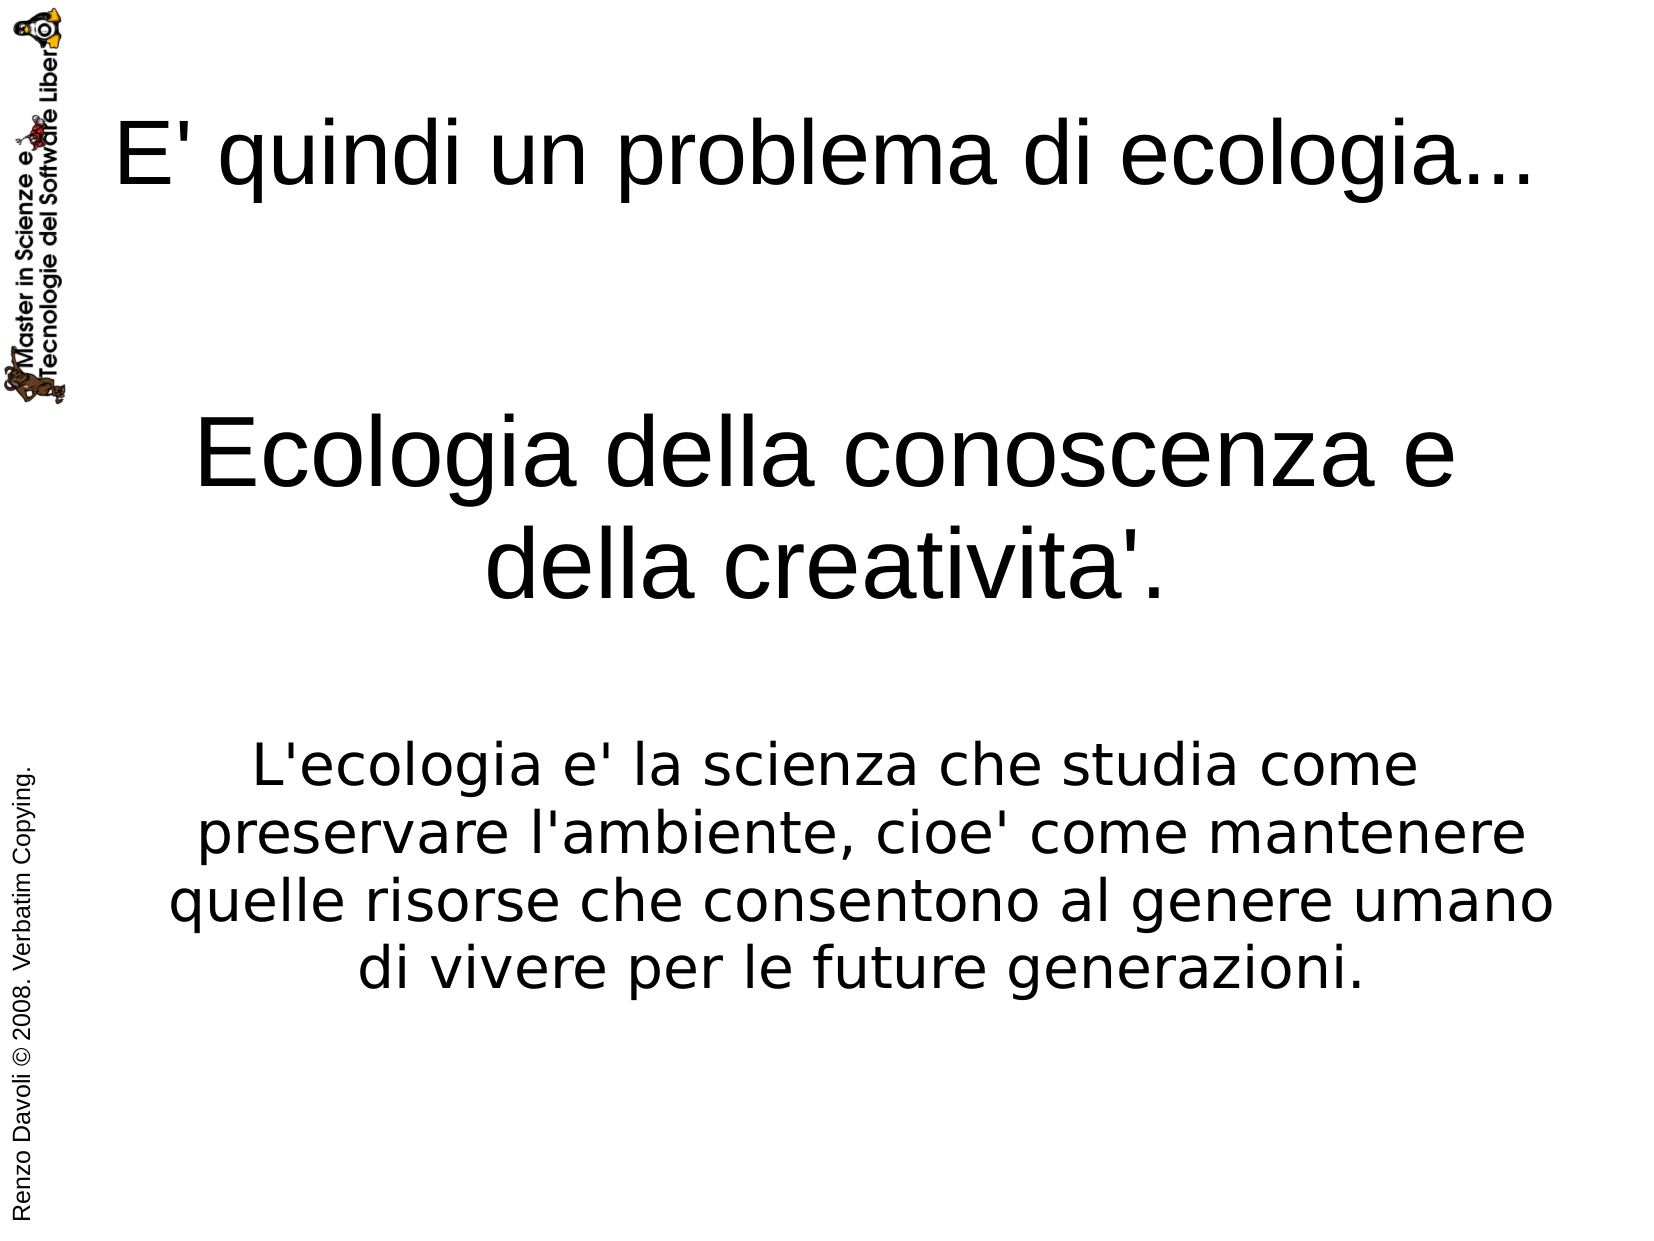

# E' quindi un problema di ecologia...
Ecologia della conoscenza e della creativita'.
L'ecologia e' la scienza che studia come preservare l'ambiente, cioe' come mantenere quelle risorse che consentono al genere umano di vivere per le future generazioni.